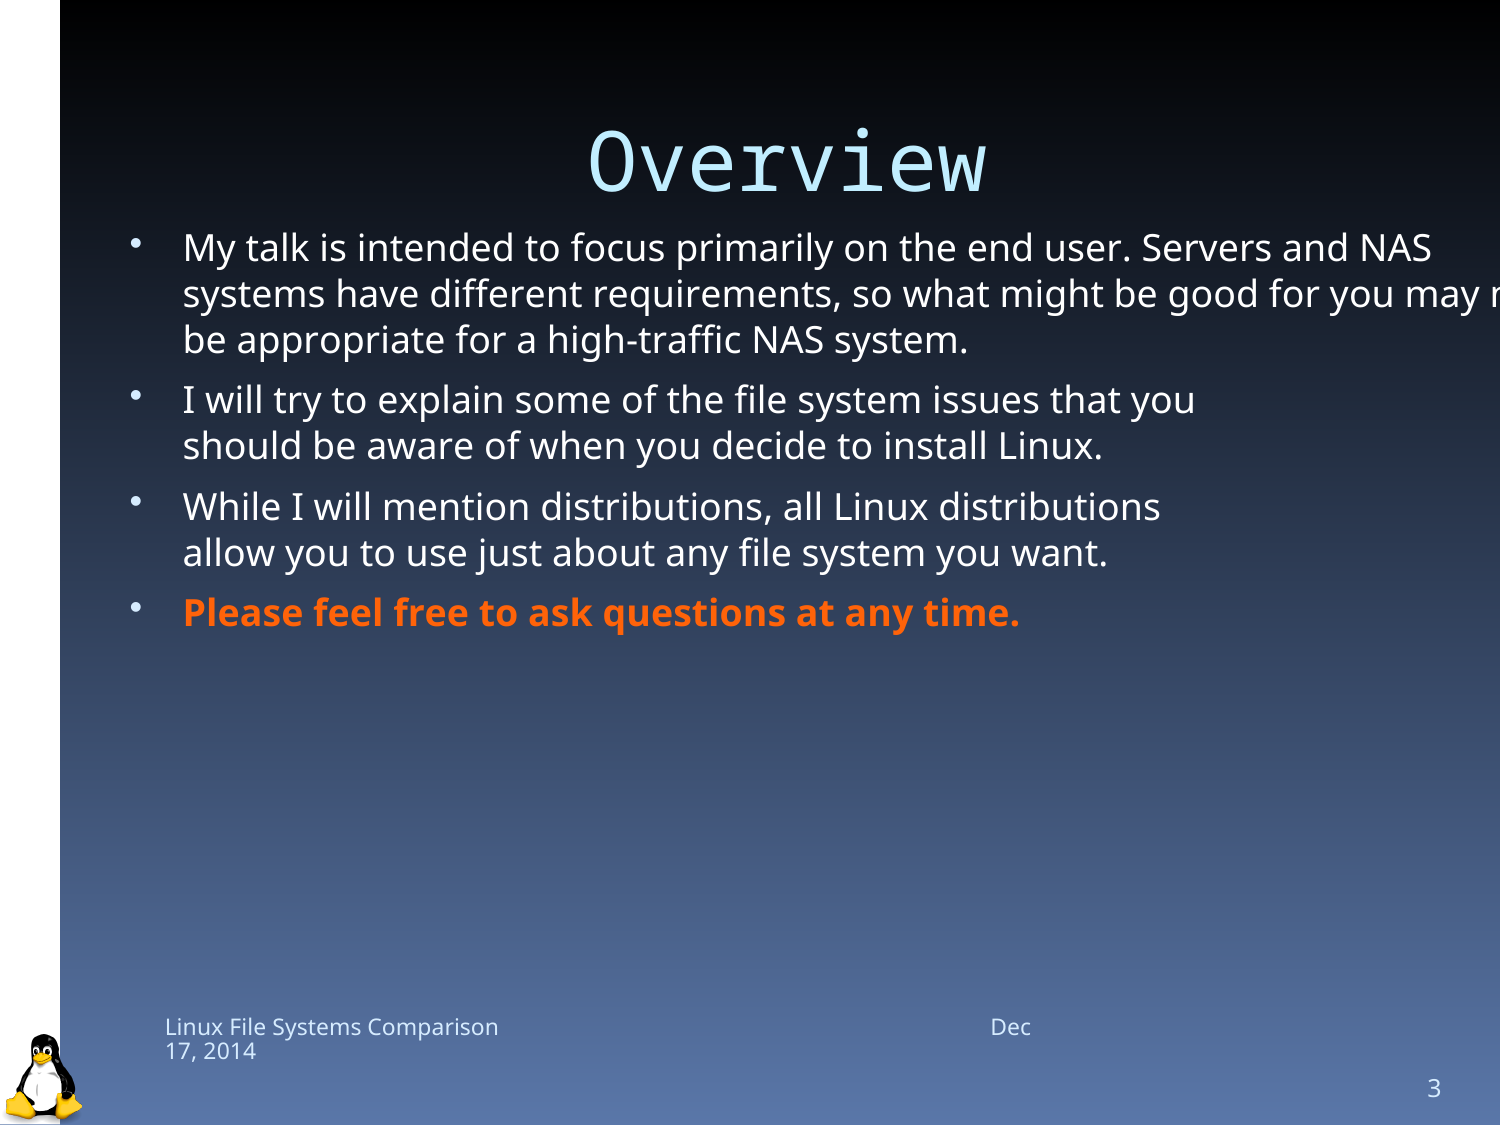

# Overview
My talk is intended to focus primarily on the end user. Servers and NAS systems have different requirements, so what might be good for you may not be appropriate for a high-traffic NAS system.
I will try to explain some of the file system issues that you
should be aware of when you decide to install Linux.
While I will mention distributions, all Linux distributions
allow you to use just about any file system you want.
Please feel free to ask questions at any time.
Linux File Systems Comparison Dec 17, 2014
Dec 17, 2014
3